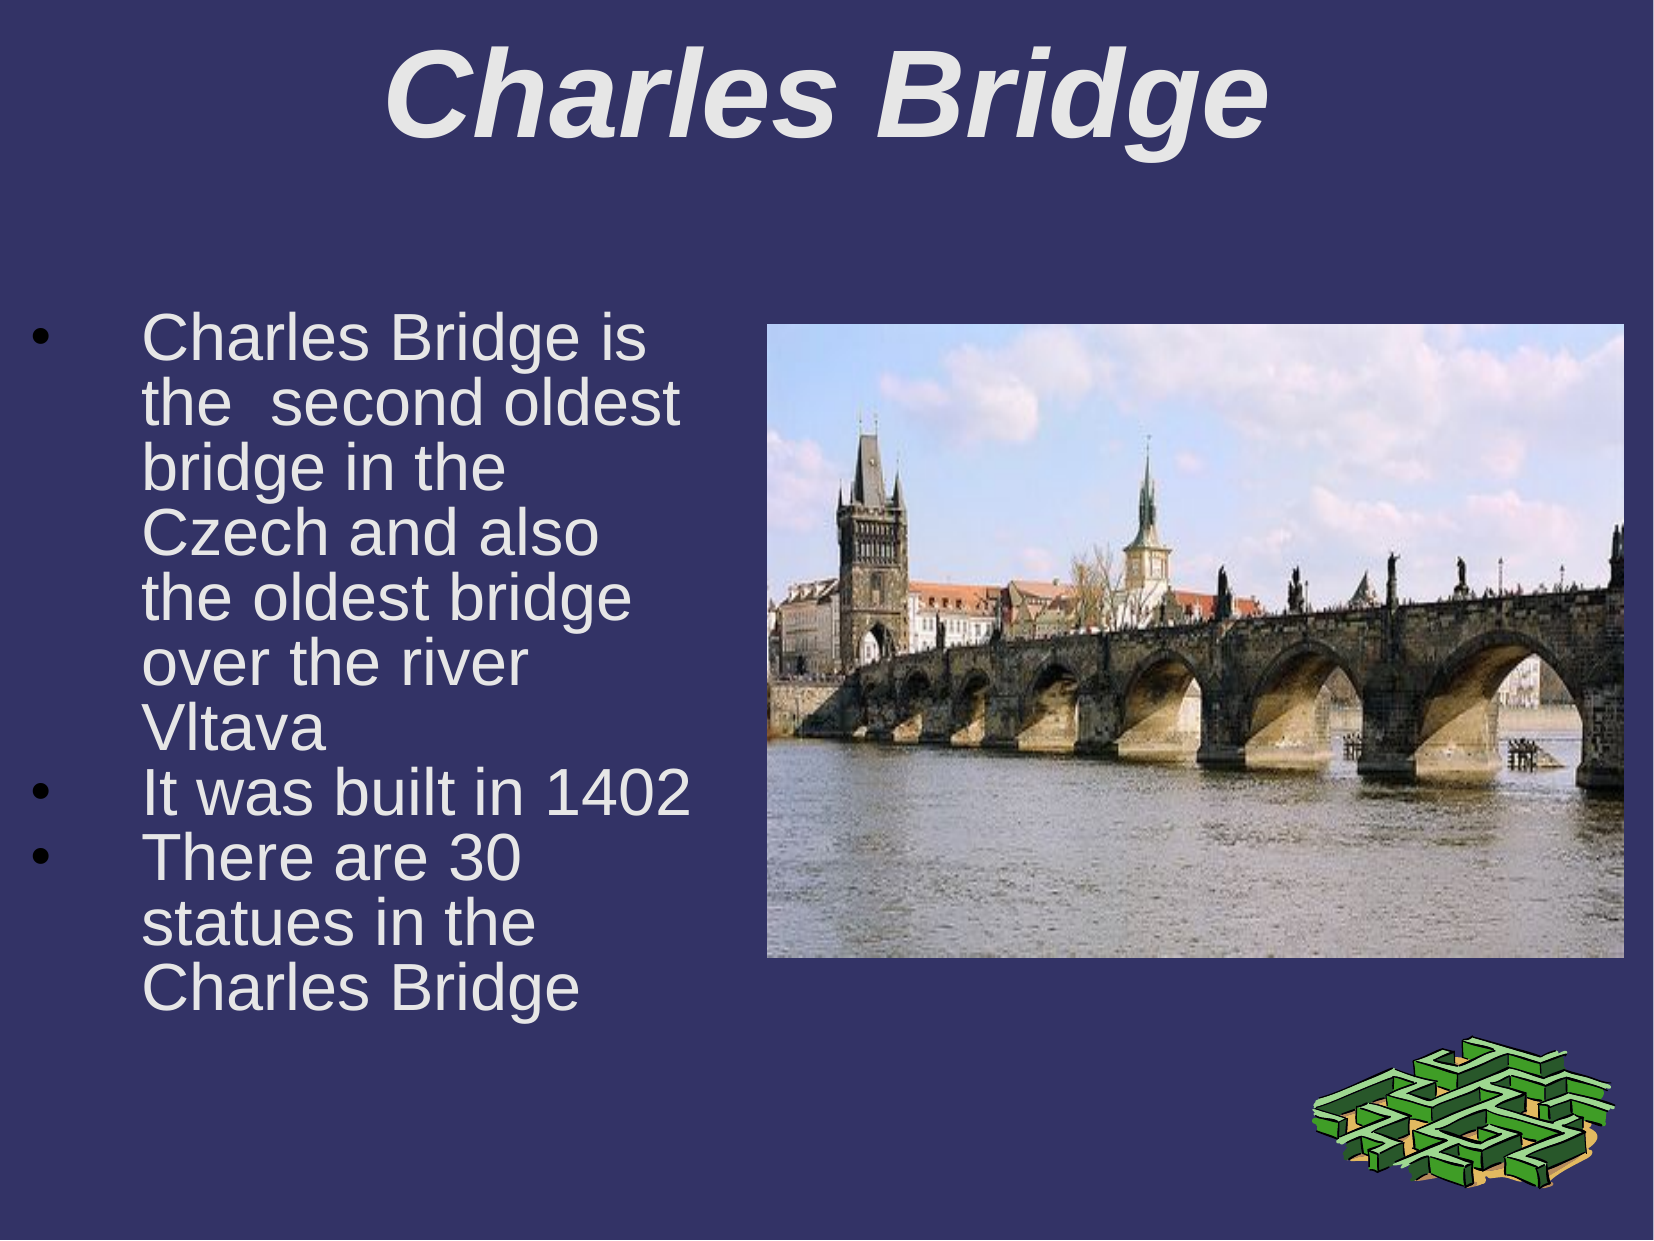

# Charles Bridge
Charles Bridge is the second oldest bridge in the Czech and also the oldest bridge over the river Vltava
It was built in 1402
There are 30 statues in the Charles Bridge